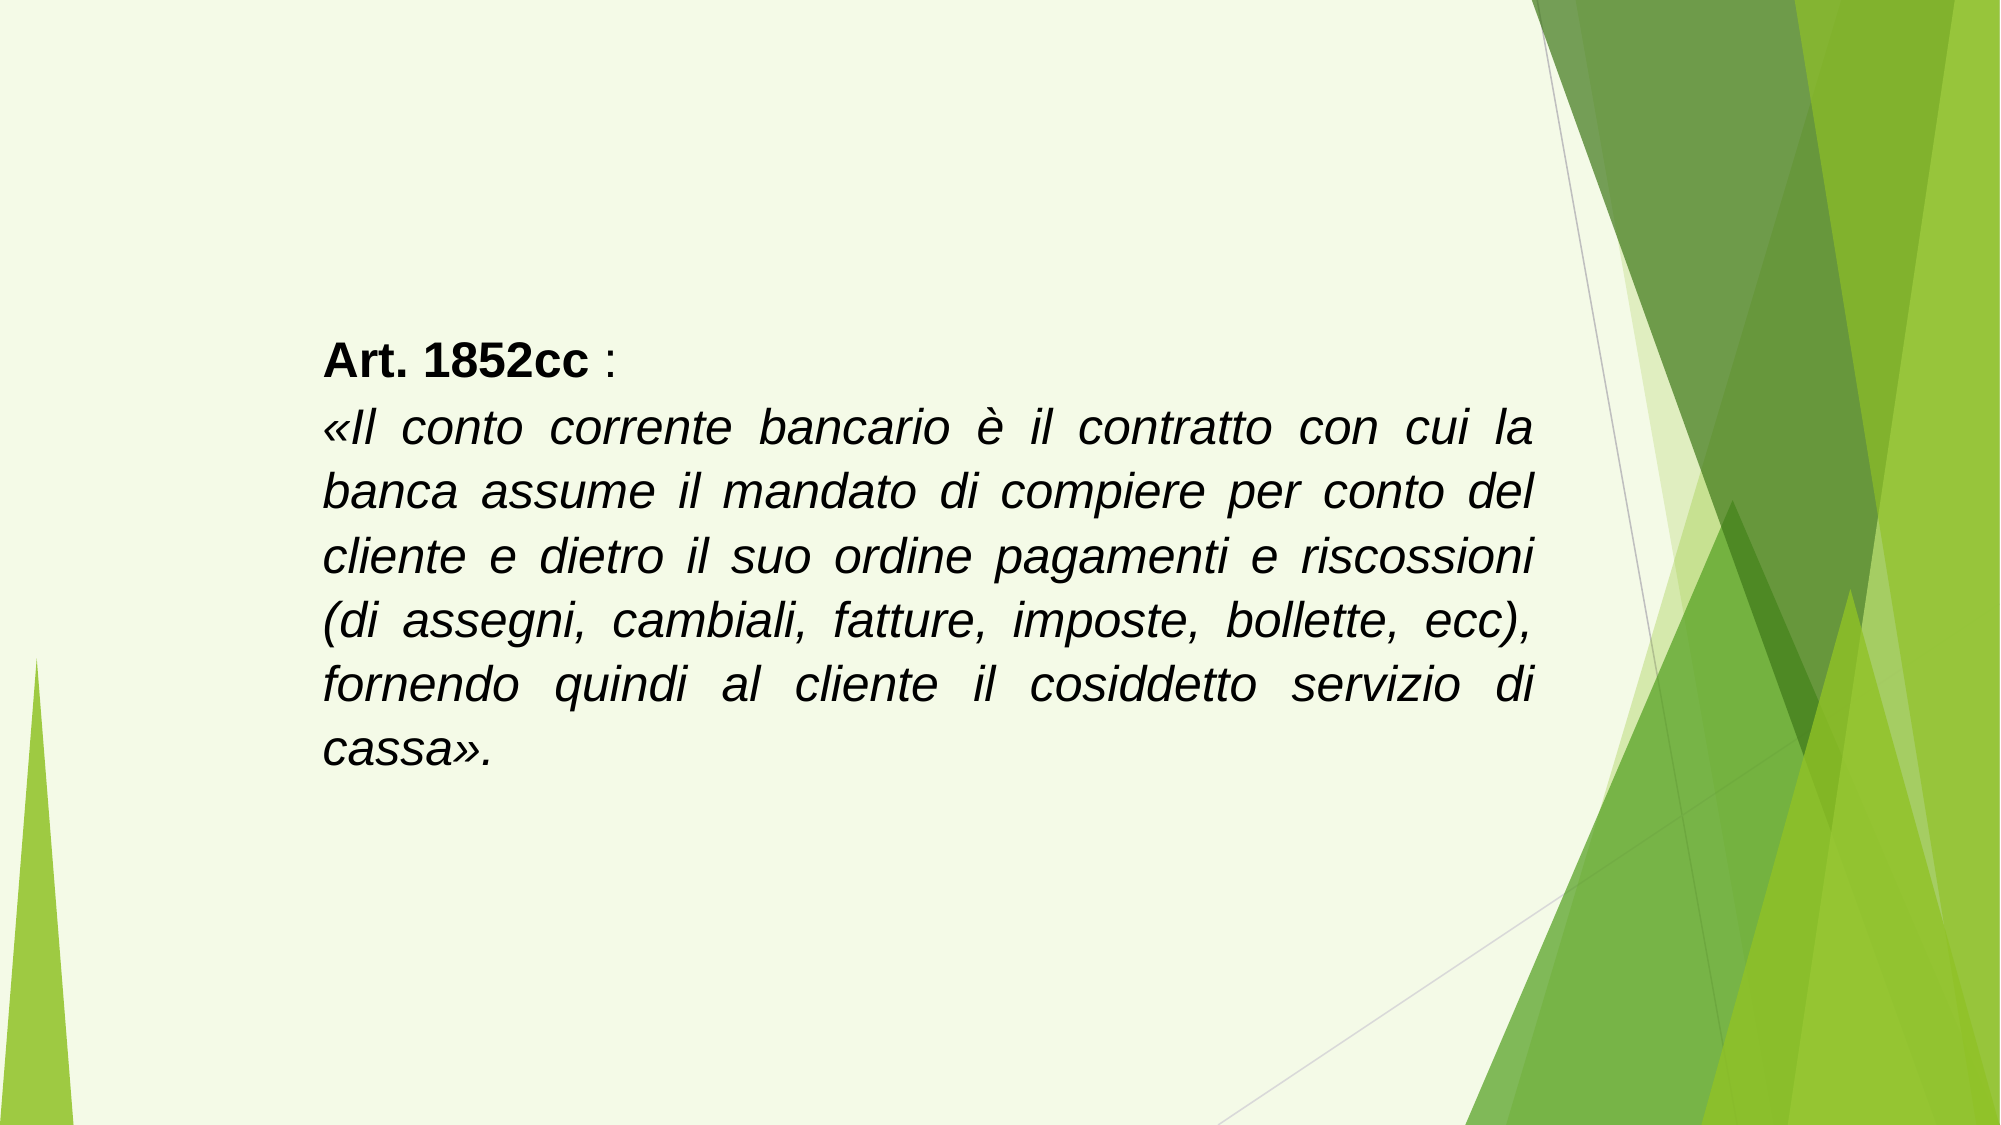

Art. 1852cc :
«Il conto corrente bancario è il contratto con cui la banca assume il mandato di compiere per conto del cliente e dietro il suo ordine pagamenti e riscossioni (di assegni, cambiali, fatture, imposte, bollette, ecc), fornendo quindi al cliente il cosiddetto servizio di cassa».